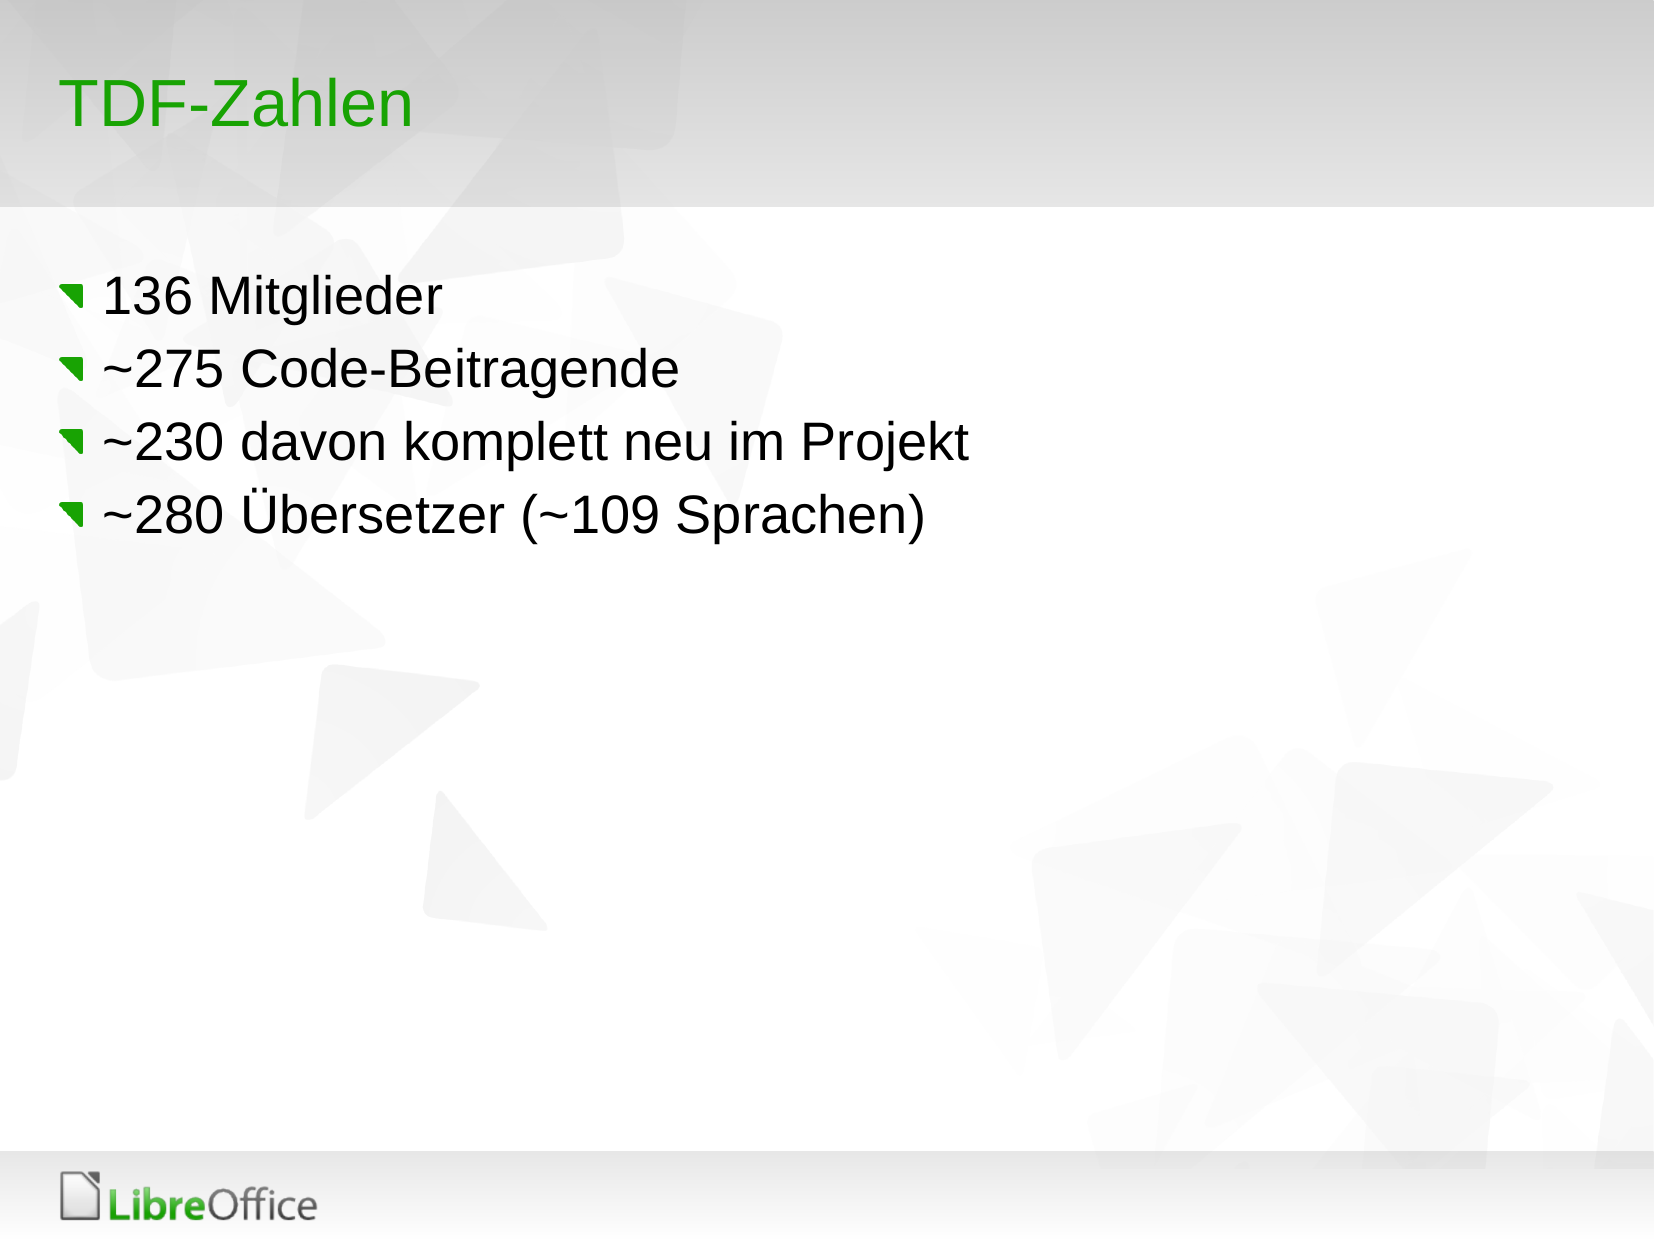

# TDF-Zahlen
136 Mitglieder
~275 Code-Beitragende
~230 davon komplett neu im Projekt
~280 Übersetzer (~109 Sprachen)